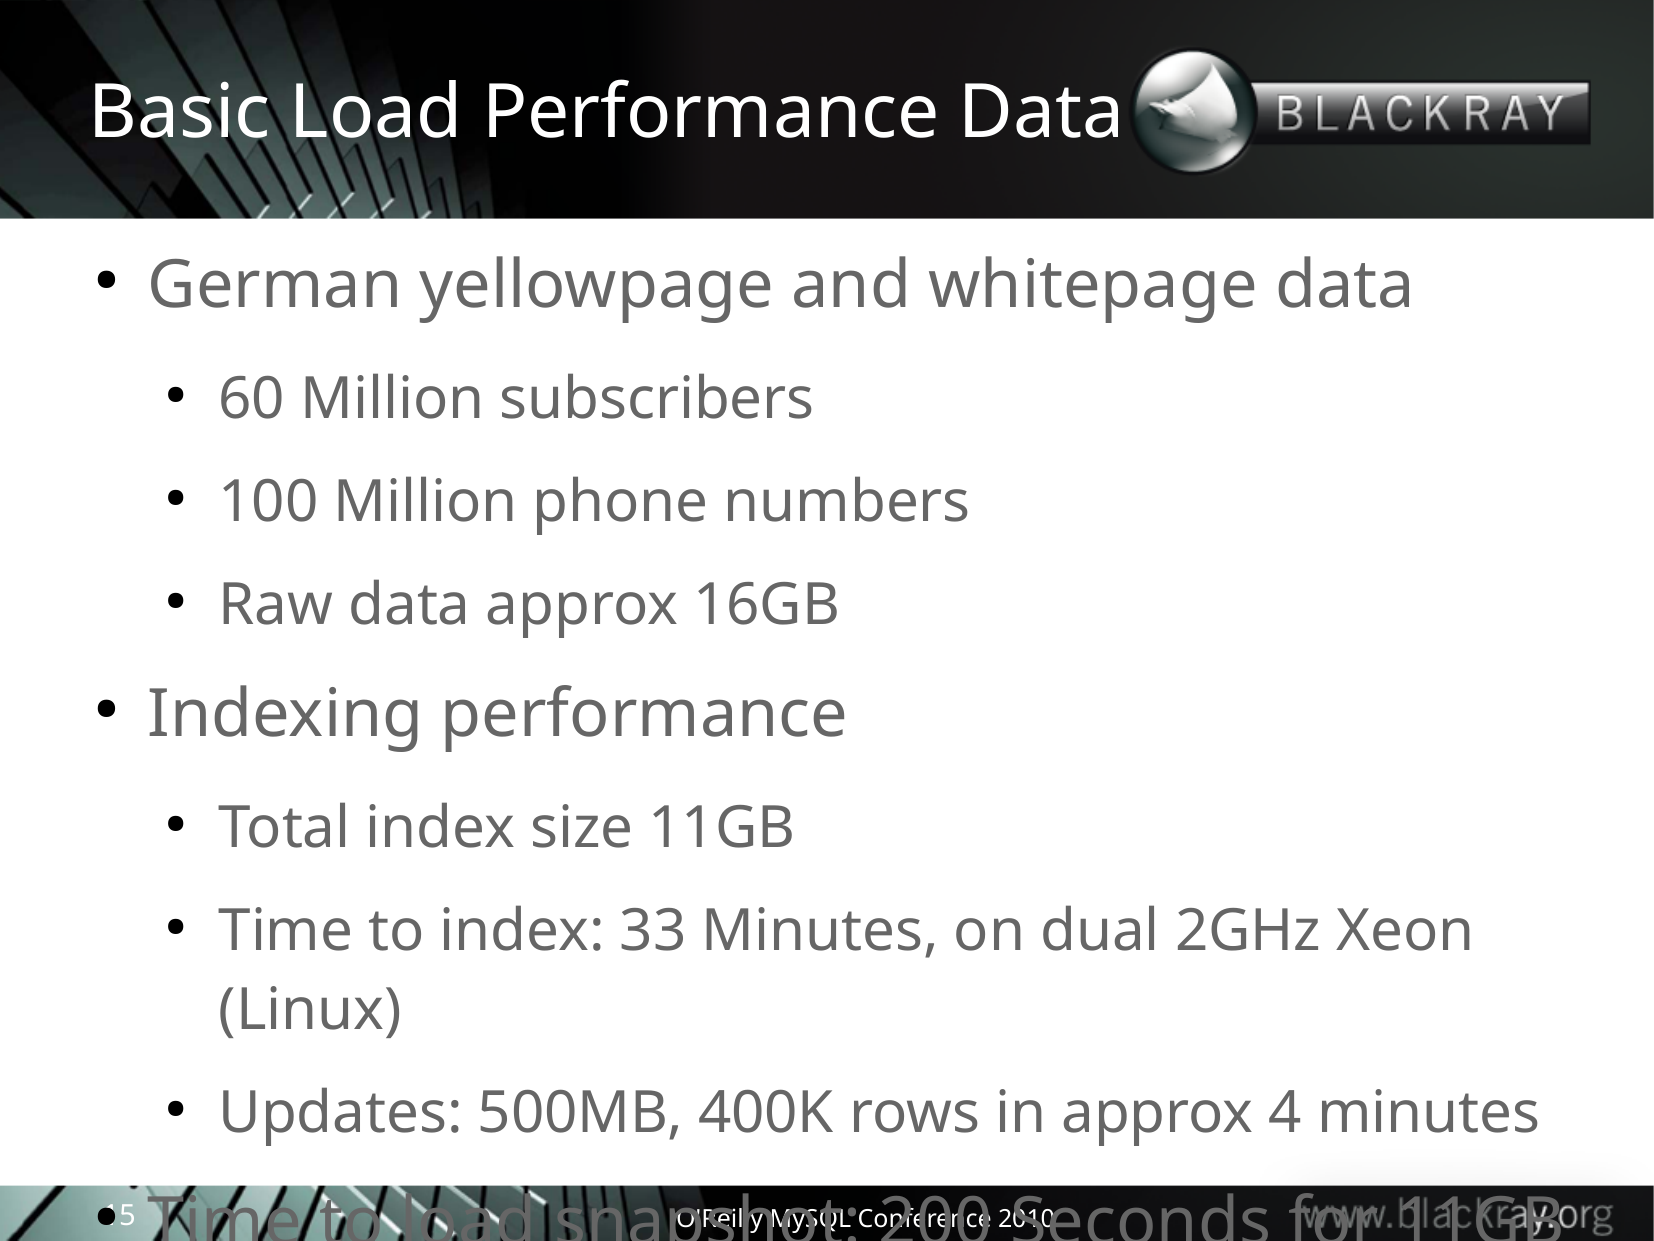

# Basic Load Performance Data
German yellowpage and whitepage data
60 Million subscribers
100 Million phone numbers
Raw data approx 16GB
Indexing performance
Total index size 11GB
Time to index: 33 Minutes, on dual 2GHz Xeon (Linux)
Updates: 500MB, 400K rows in approx 4 minutes
Time to load snapshot: 200 Seconds for 11GB (limited only by HDD read performance)